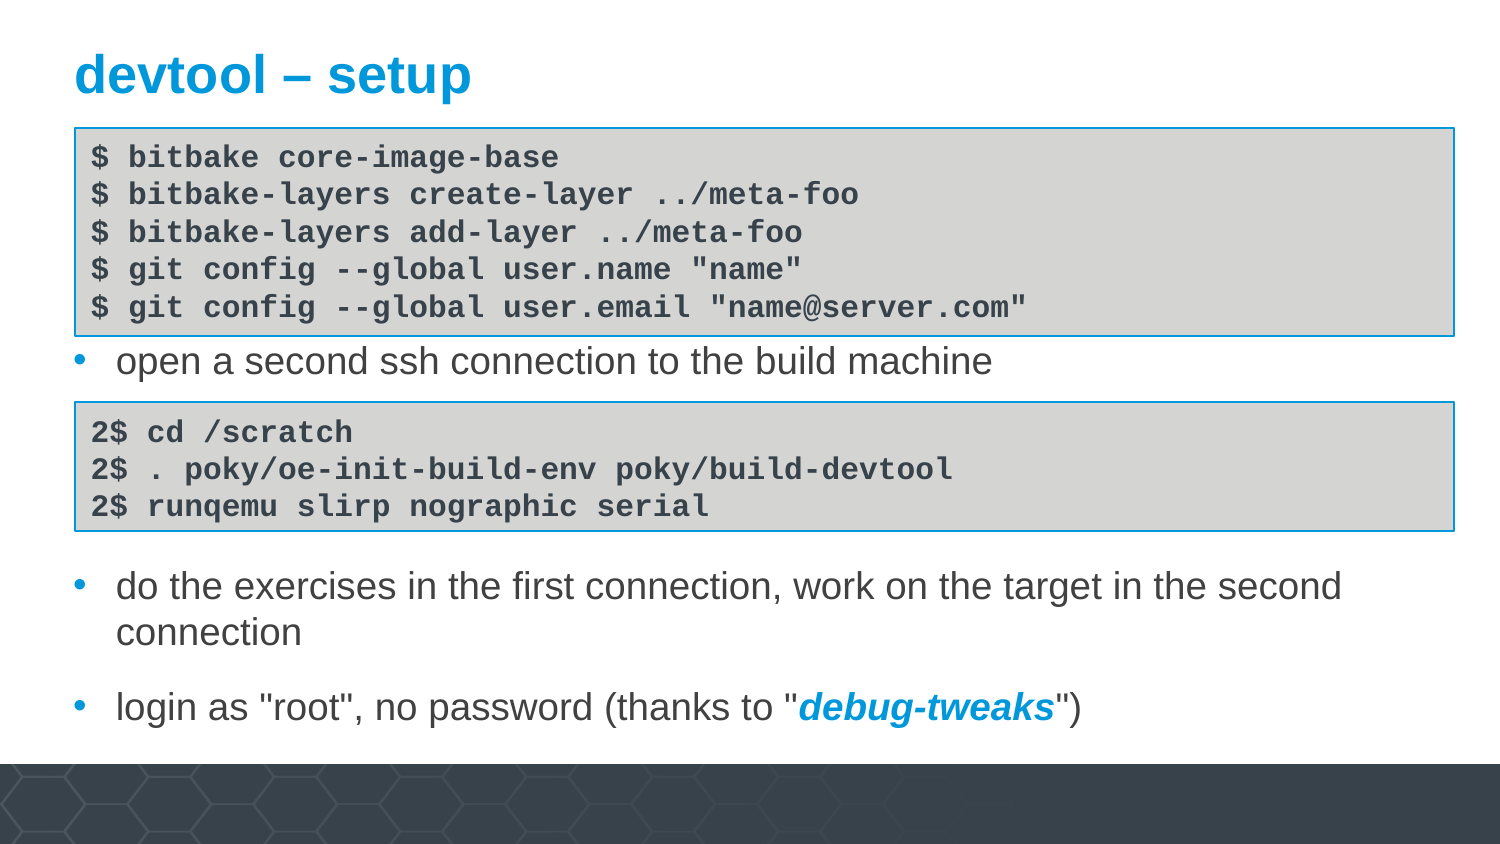

devtool – setup
$ bitbake core-image-base
$ bitbake-layers create-layer ../meta-foo
$ bitbake-layers add-layer ../meta-foo
$ git config --global user.name "name"
$ git config --global user.email "name@server.com"
open a second ssh connection to the build machine
do the exercises in the first connection, work on the target in the second connection
login as "root", no password (thanks to "debug-tweaks")
2$ cd /scratch
2$ . poky/oe-init-build-env poky/build-devtool
2$ runqemu slirp nographic serial